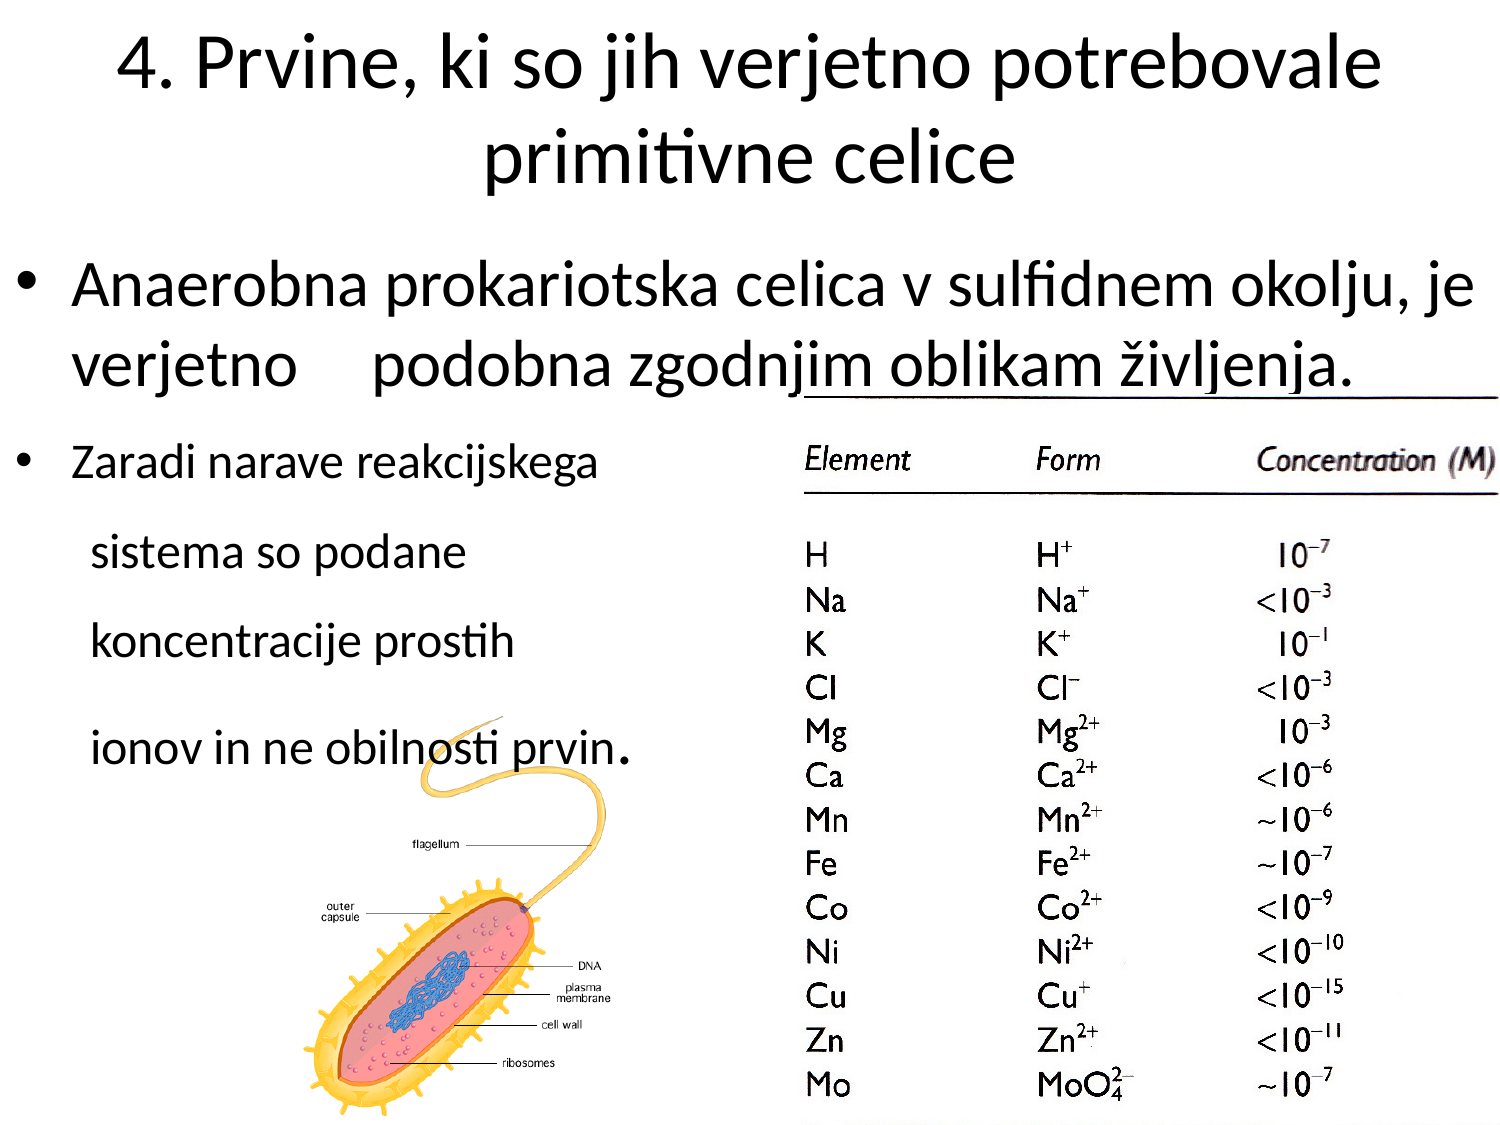

# 4. Prvine, ki so jih verjetno potrebovale primitivne celice
Anaerobna prokariotska celica v sulfidnem okolju, je verjetno 	podobna zgodnjim oblikam življenja.
Zaradi narave reakcijskega
	sistema so podane
	koncentracije prostih
	ionov in ne obilnosti prvin.